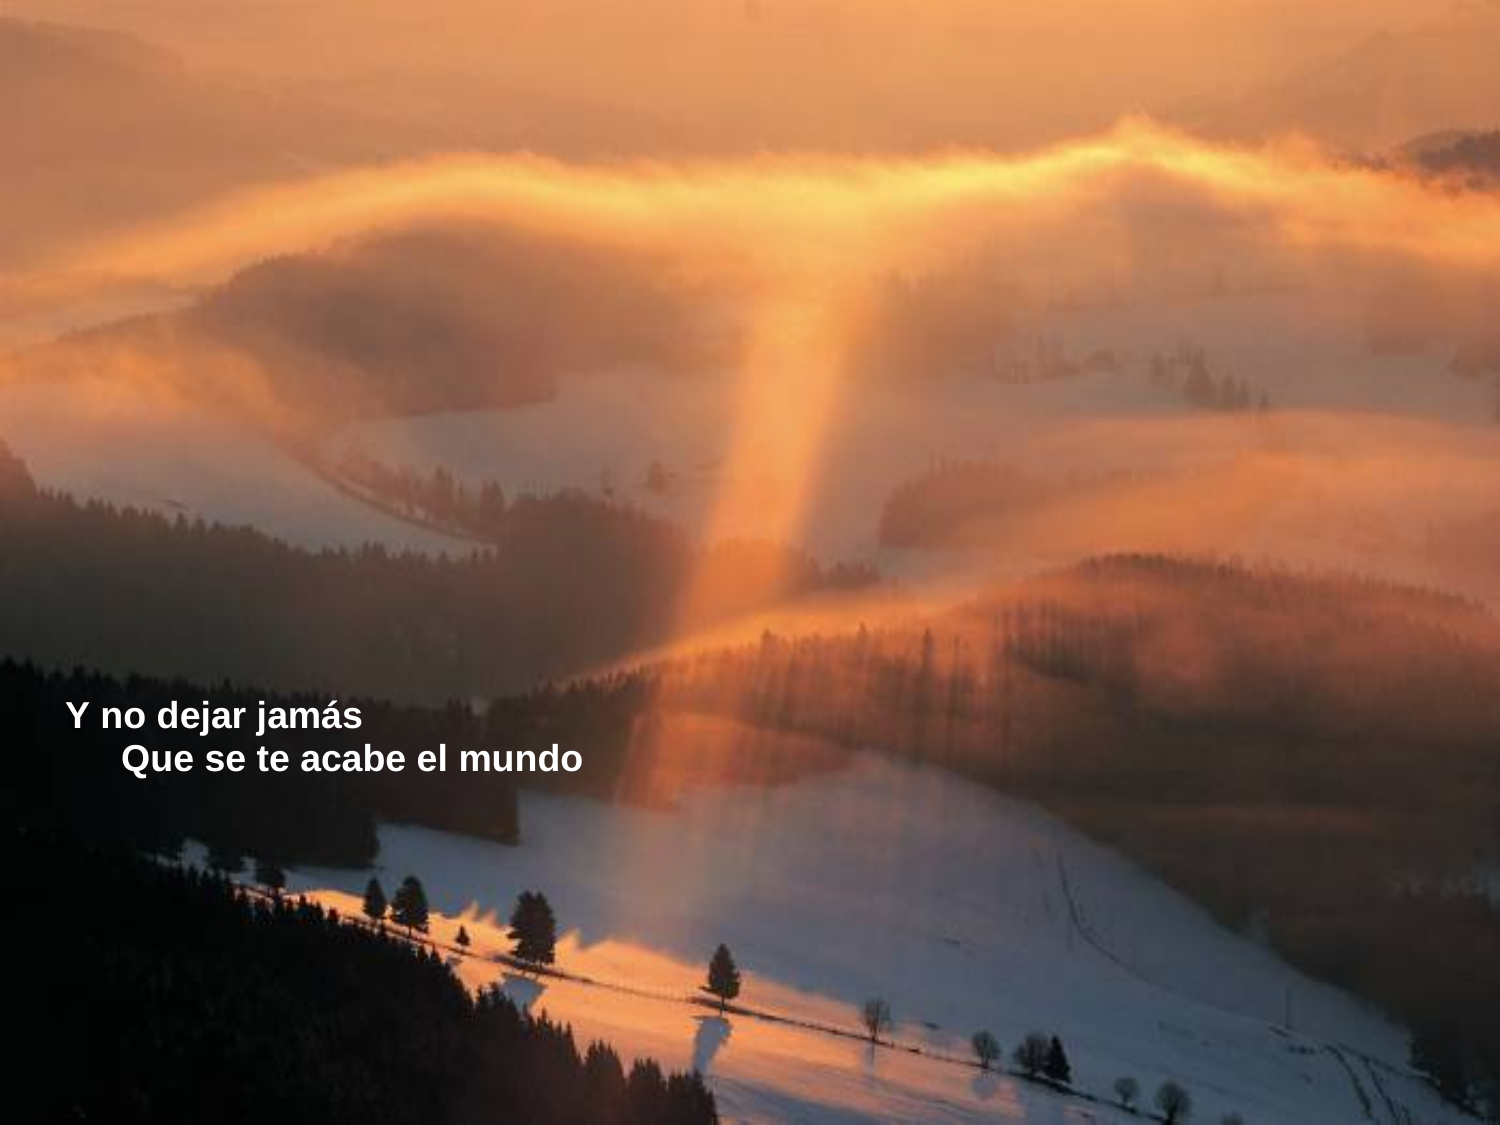

#
Y no dejar jamás
Que se te acabe el mundo